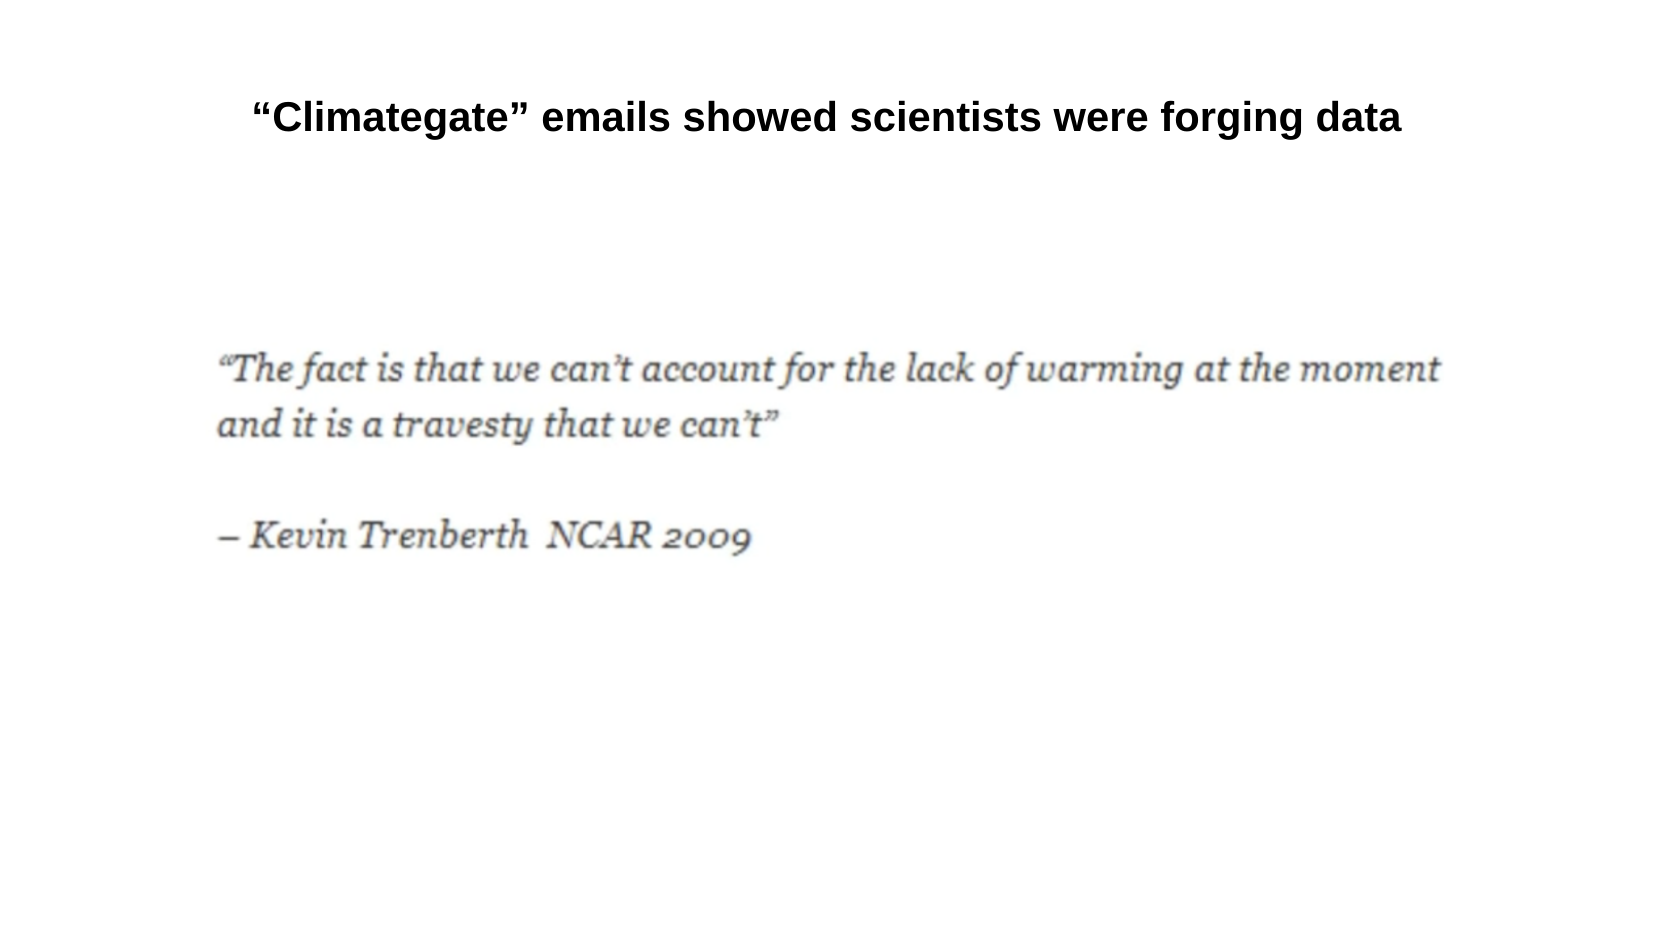

“Climategate” emails showed scientists were forging data